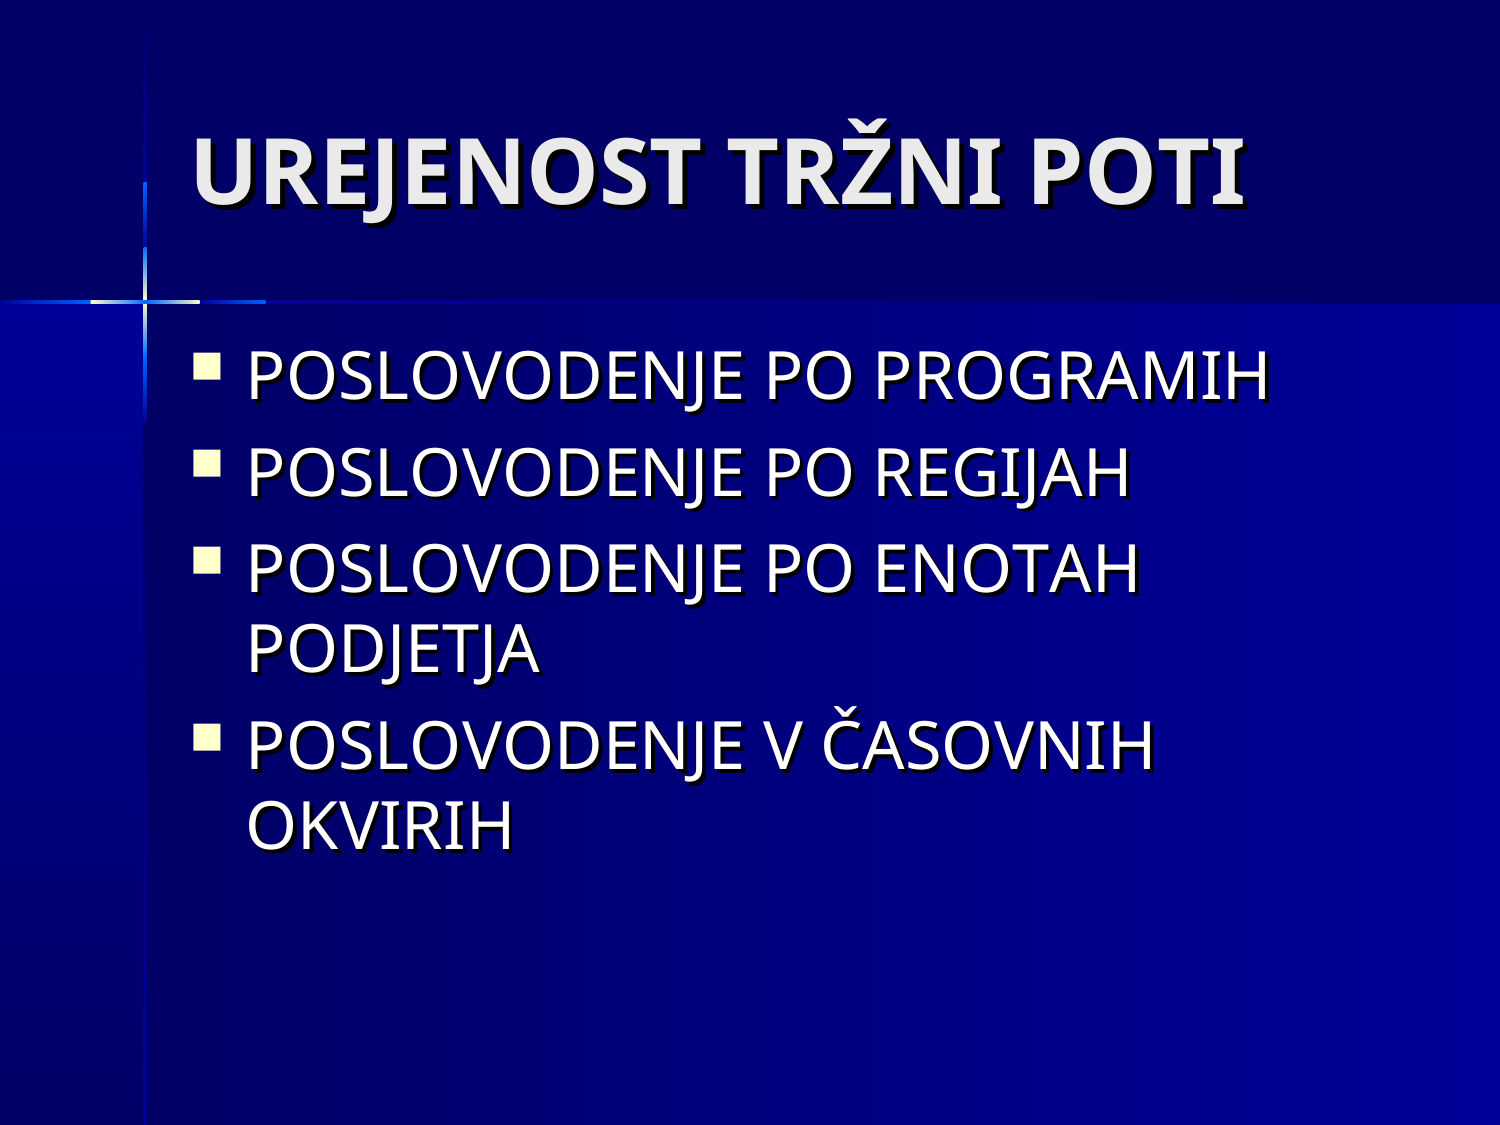

# UREJENOST TRŽNI POTI
POSLOVODENJE PO PROGRAMIH
POSLOVODENJE PO REGIJAH
POSLOVODENJE PO ENOTAH PODJETJA
POSLOVODENJE V ČASOVNIH OKVIRIH